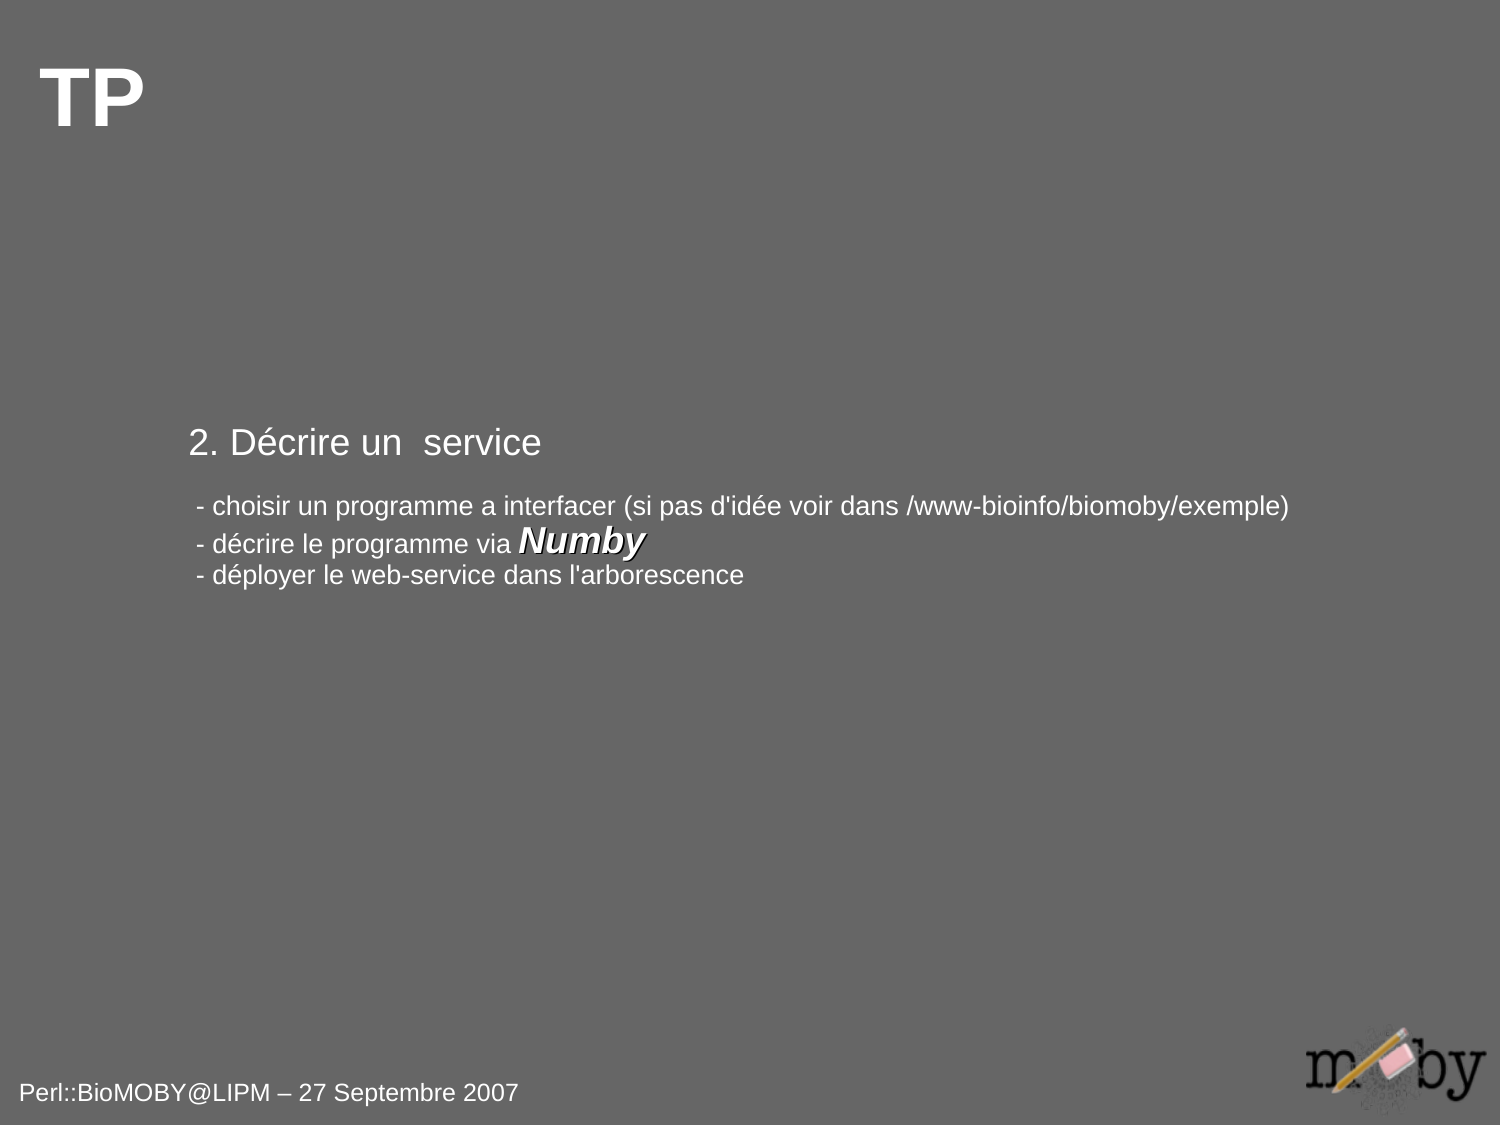

TP
2. Décrire un service
 - choisir un programme a interfacer (si pas d'idée voir dans /www-bioinfo/biomoby/exemple)
 - décrire le programme via Numby
 - déployer le web-service dans l'arborescence